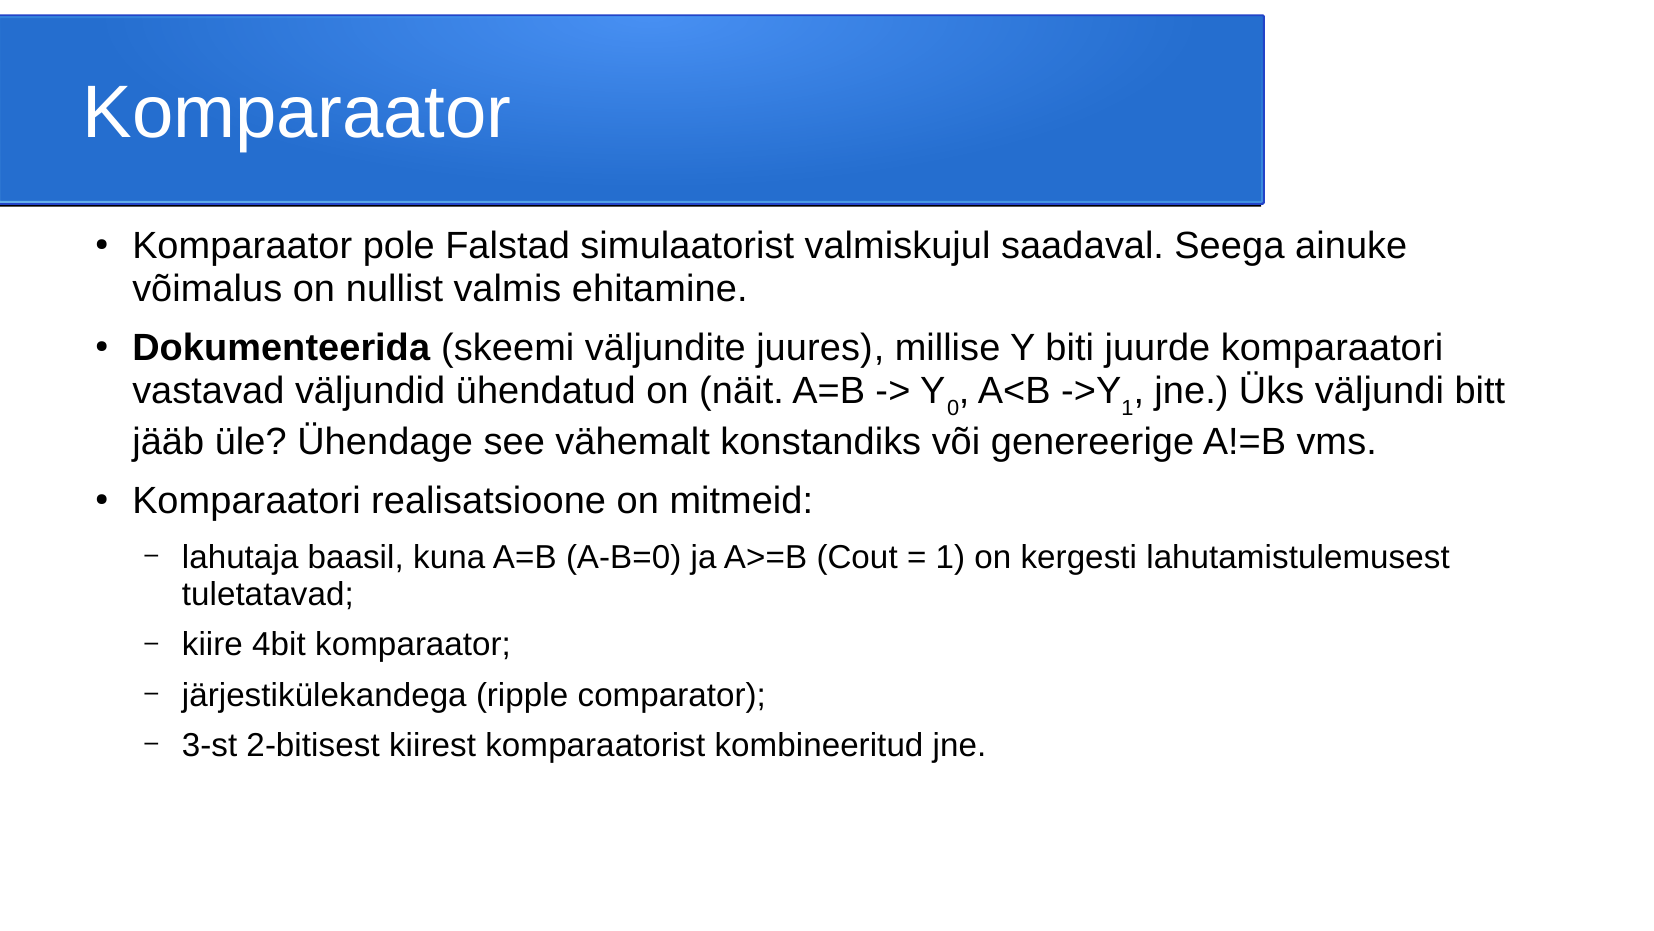

# Komparaator
Komparaator pole Falstad simulaatorist valmiskujul saadaval. Seega ainuke võimalus on nullist valmis ehitamine.
Dokumenteerida (skeemi väljundite juures), millise Y biti juurde komparaatori vastavad väljundid ühendatud on (näit. A=B -> Y0, A<B ->Y1, jne.) Üks väljundi bitt jääb üle? Ühendage see vähemalt konstandiks või genereerige A!=B vms.
Komparaatori realisatsioone on mitmeid:
lahutaja baasil, kuna A=B (A-B=0) ja A>=B (Cout = 1) on kergesti lahutamistulemusest tuletatavad;
kiire 4bit komparaator;
järjestikülekandega (ripple comparator);
3-st 2-bitisest kiirest komparaatorist kombineeritud jne.